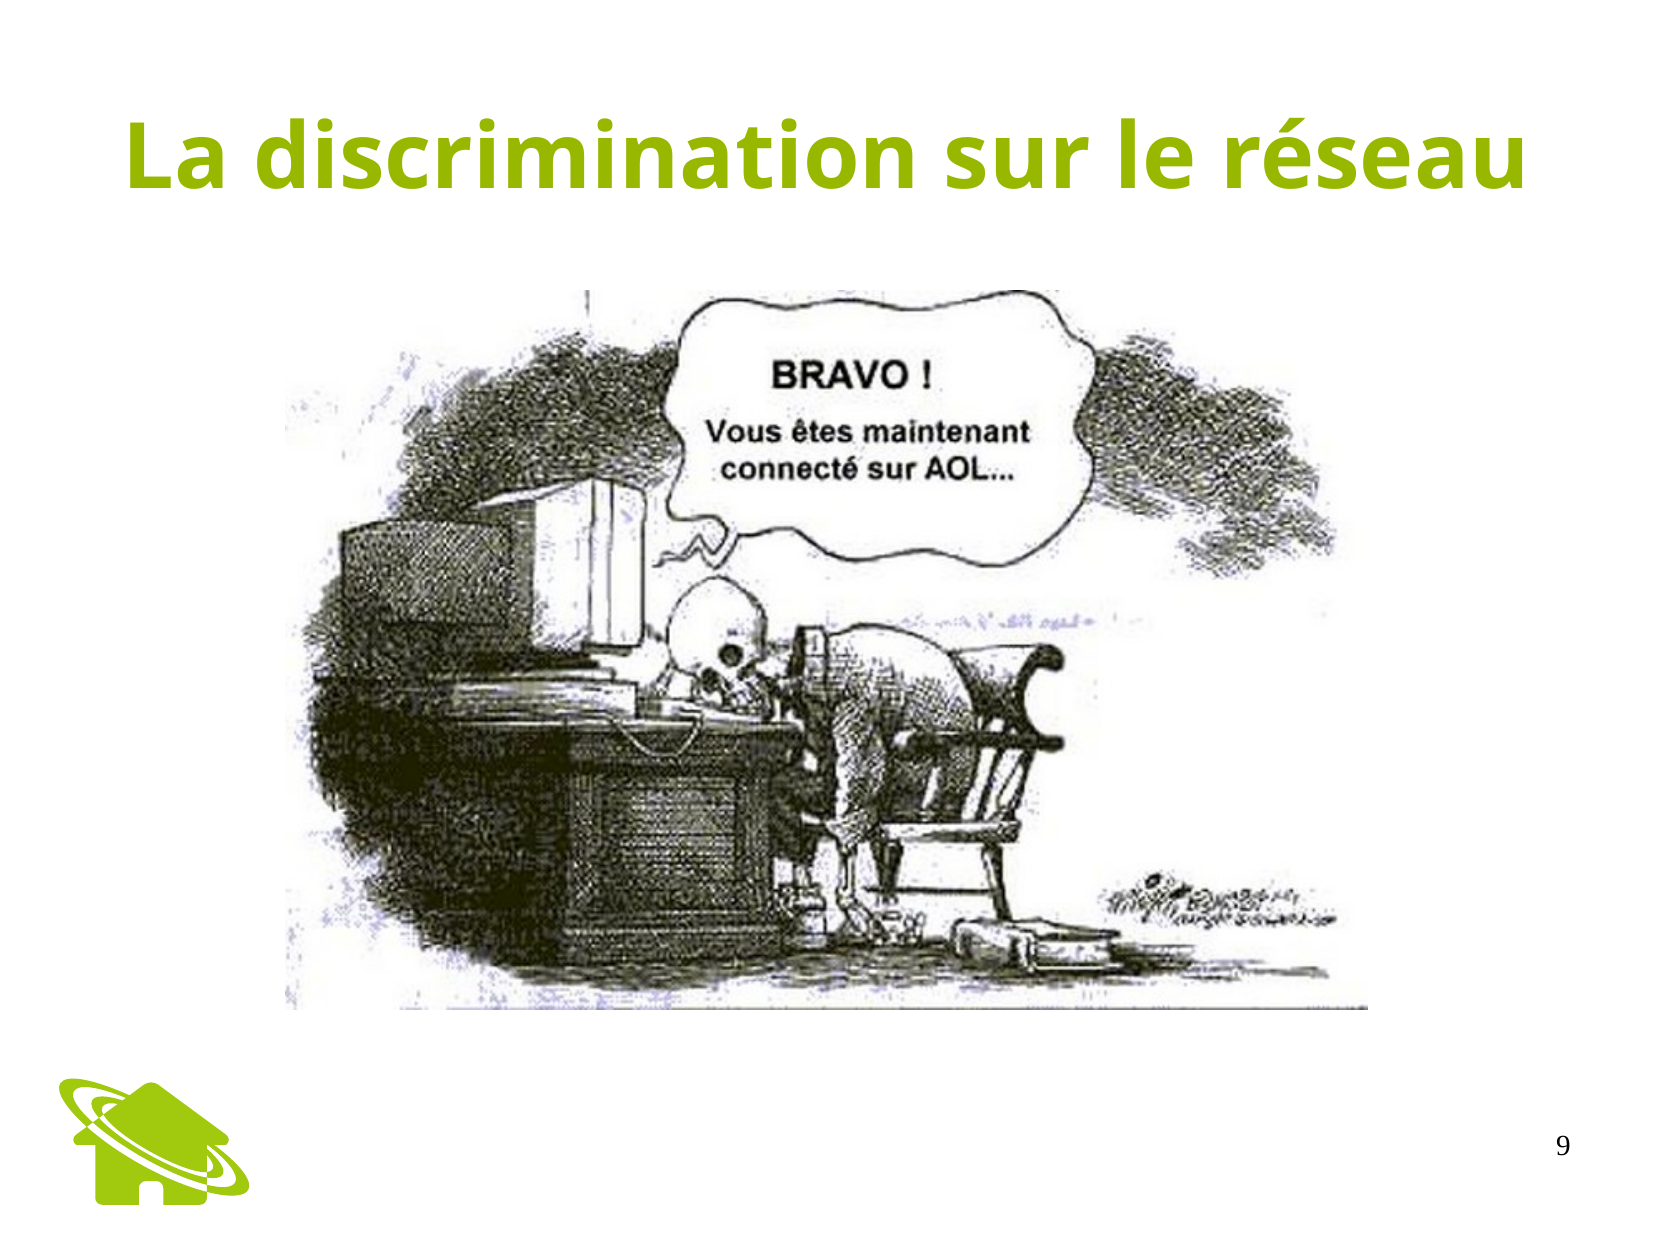

# La discrimination sur le réseau
9